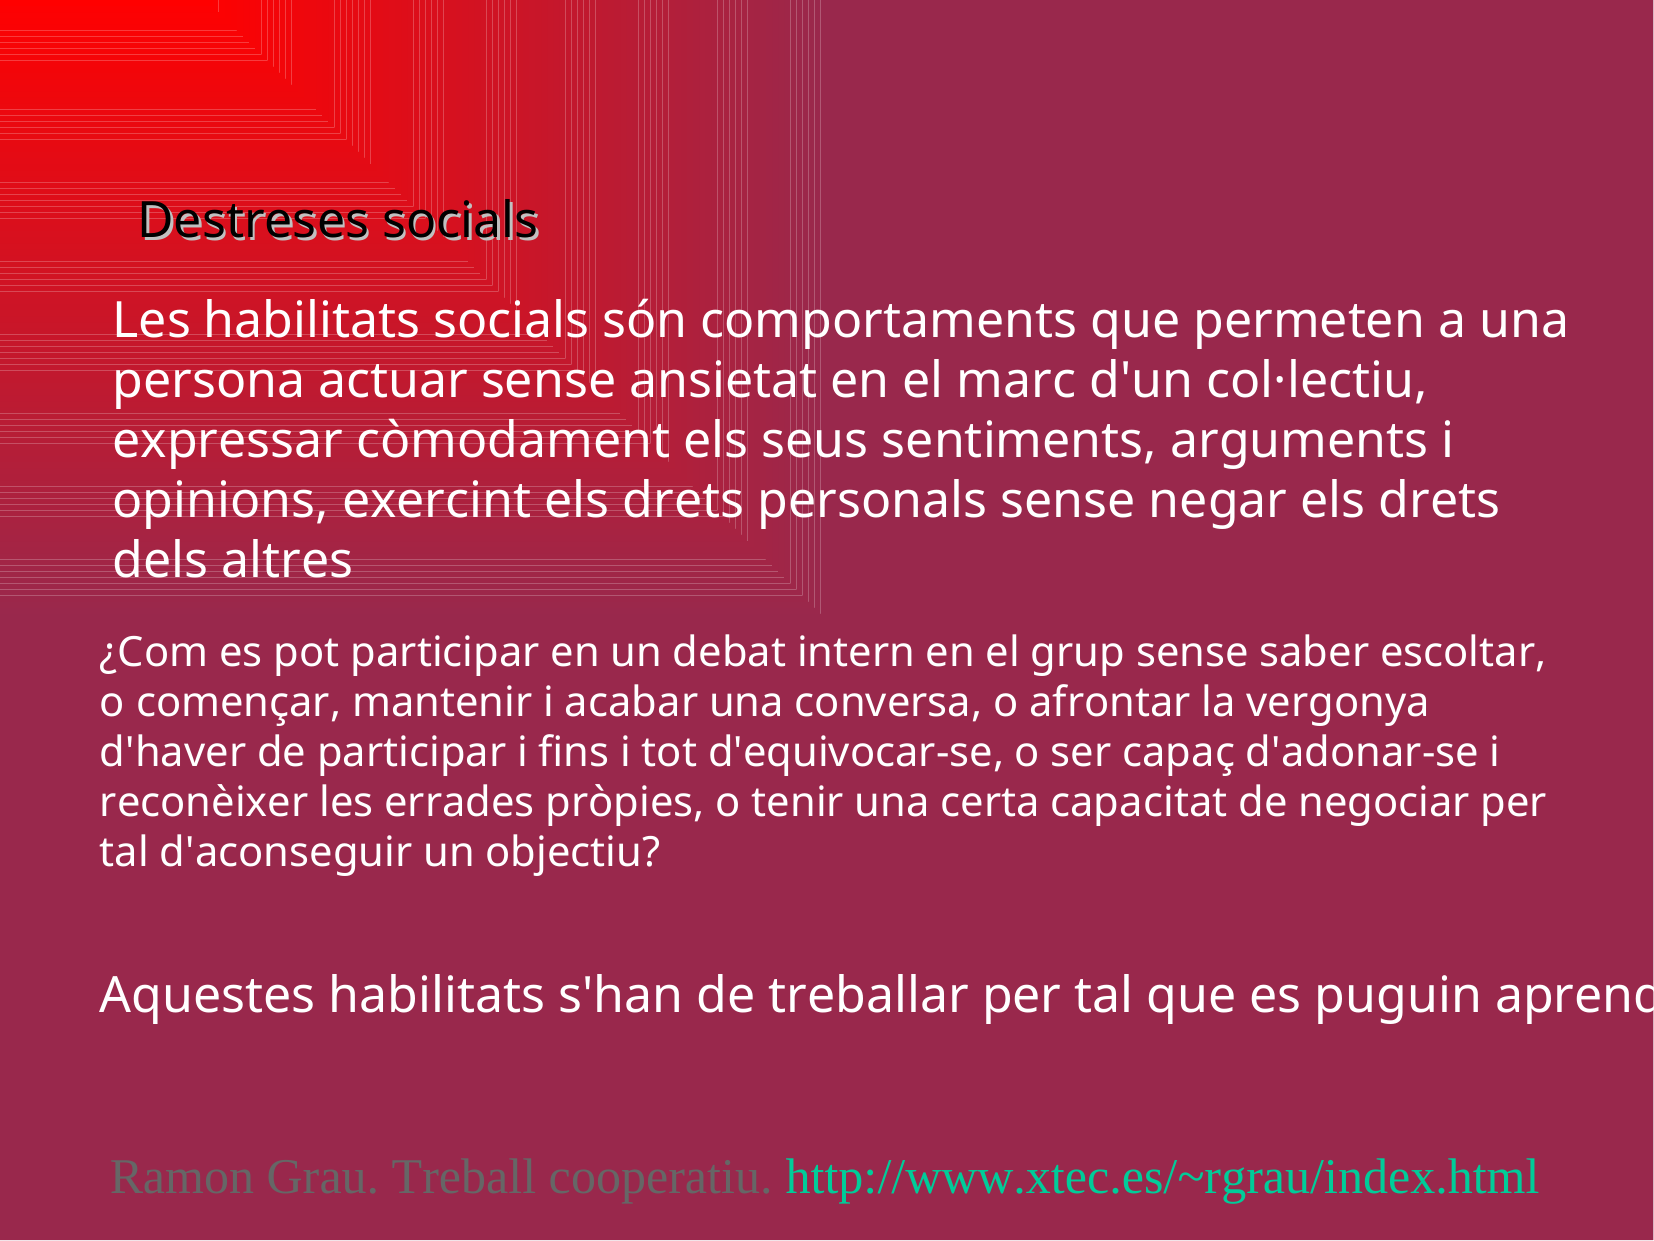

Destreses socials
Les habilitats socials són comportaments que permeten a una persona actuar sense ansietat en el marc d'un col·lectiu, expressar còmodament els seus sentiments, arguments i opinions, exercint els drets personals sense negar els drets dels altres
¿Com es pot participar en un debat intern en el grup sense saber escoltar, o començar, mantenir i acabar una conversa, o afrontar la vergonya d'haver de participar i fins i tot d'equivocar-se, o ser capaç d'adonar-se i reconèixer les errades pròpies, o tenir una certa capacitat de negociar per tal d'aconseguir un objectiu?
Aquestes habilitats s'han de treballar per tal que es puguin aprendre.
Ramon Grau. Treball cooperatiu. http://www.xtec.es/~rgrau/index.html